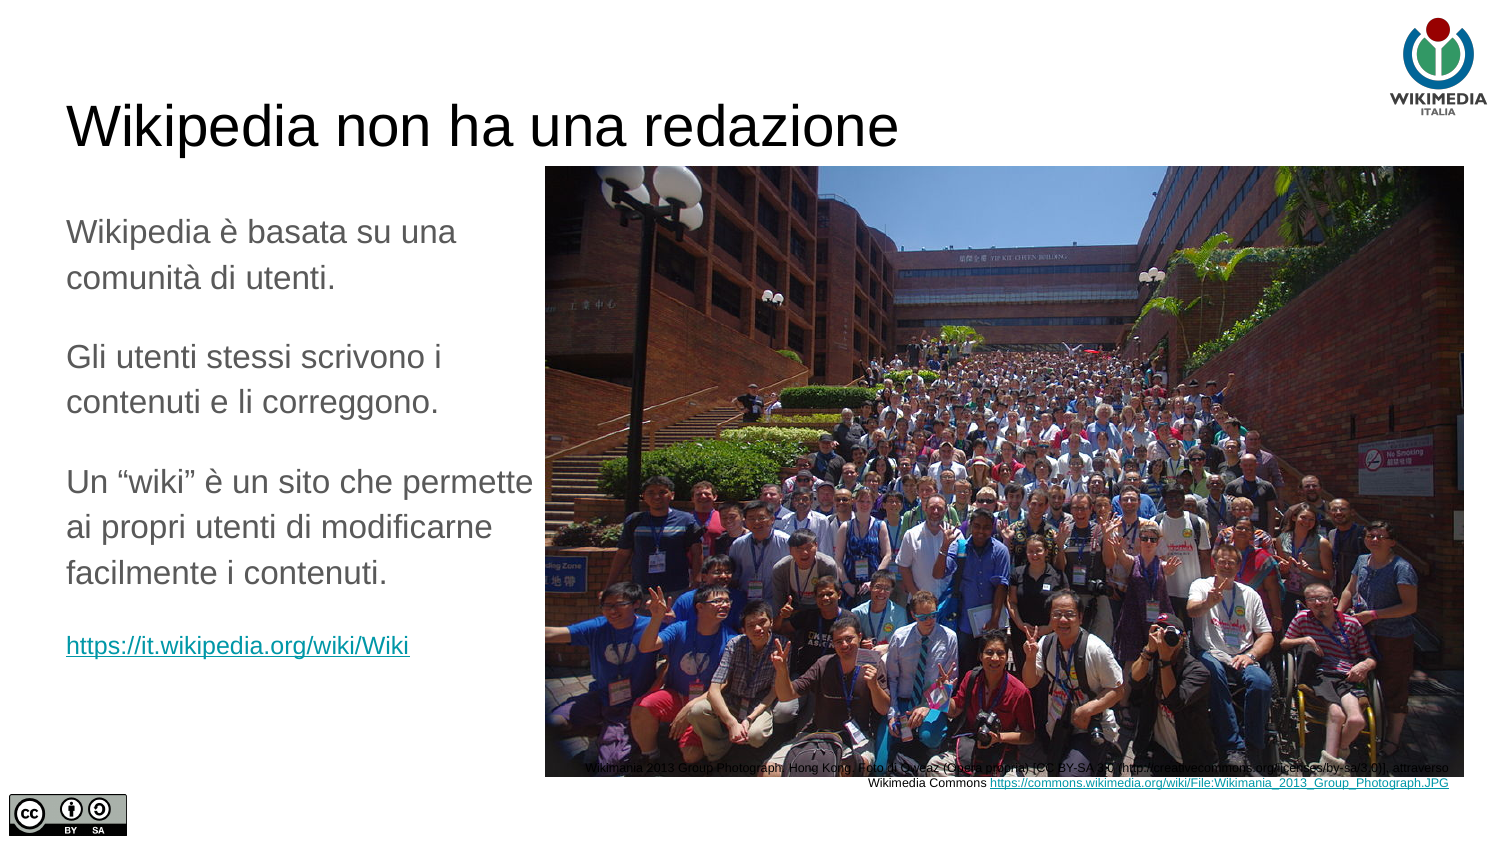

# Wikipedia non ha una redazione
Wikipedia è basata su una comunità di utenti.
Gli utenti stessi scrivono i contenuti e li correggono.
Un “wiki” è un sito che permette ai propri utenti di modificarne facilmente i contenuti.
https://it.wikipedia.org/wiki/Wiki
Wikimania 2013 Group Photograph. Hong Kong. Foto di Qweaz (Opera propria) [CC BY-SA 3.0 (http://creativecommons.org/licenses/by-sa/3.0)], attraverso Wikimedia Commons https://commons.wikimedia.org/wiki/File:Wikimania_2013_Group_Photograph.JPG